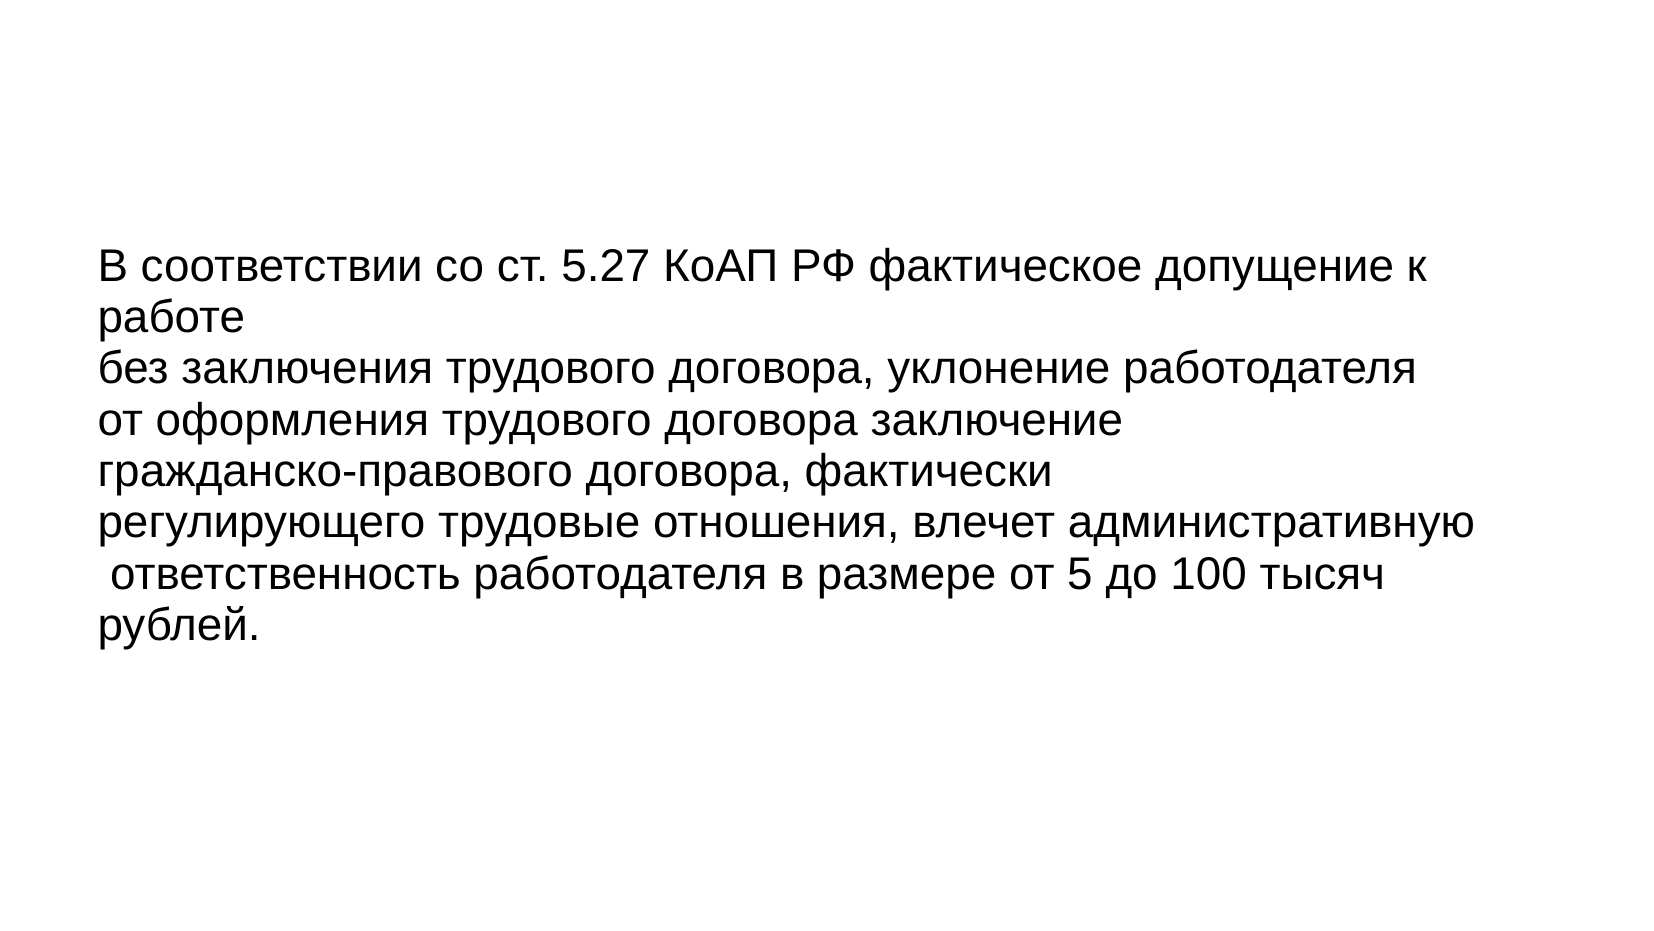

В соответствии со ст. 5.27 КоАП РФ фактическое допущение к работе
без заключения трудового договора, уклонение работодателя
от оформления трудового договора заключение
гражданско-правового договора, фактически
регулирующего трудовые отношения, влечет административную
 ответственность работодателя в размере от 5 до 100 тысяч рублей.